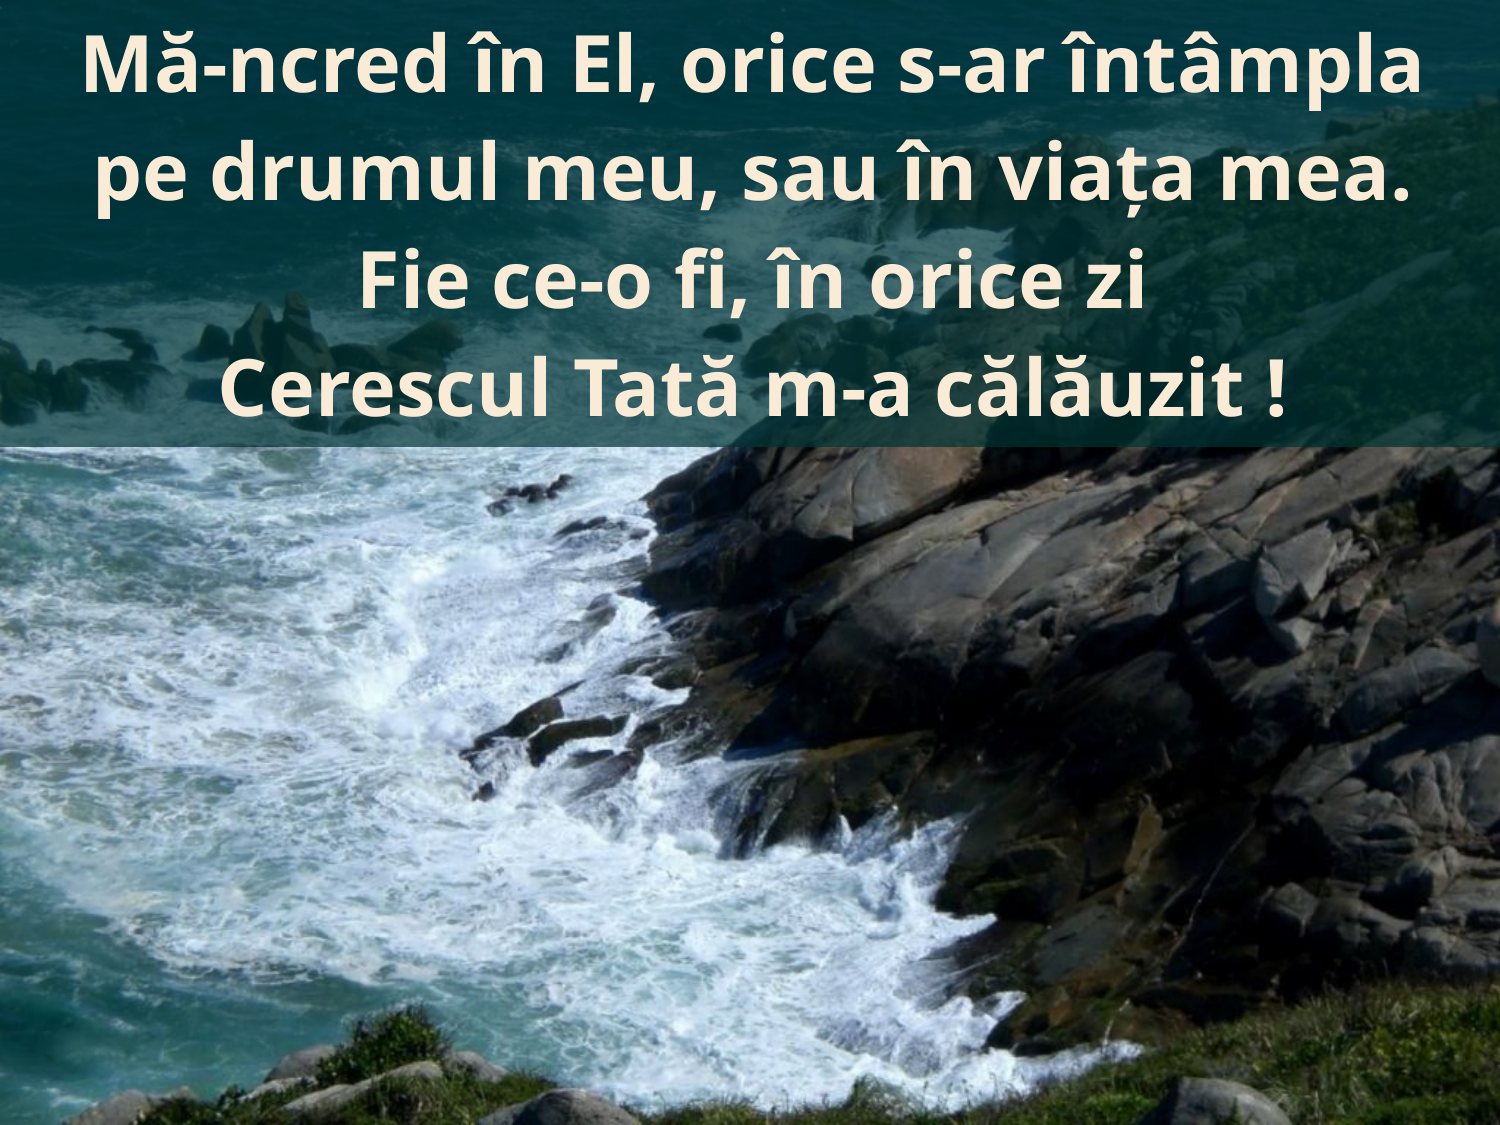

Mă-ncred în El, orice s-ar întâmpla
pe drumul meu, sau în viaţa mea.
Fie ce-o fi, în orice zi
Cerescul Tată m-a călăuzit !